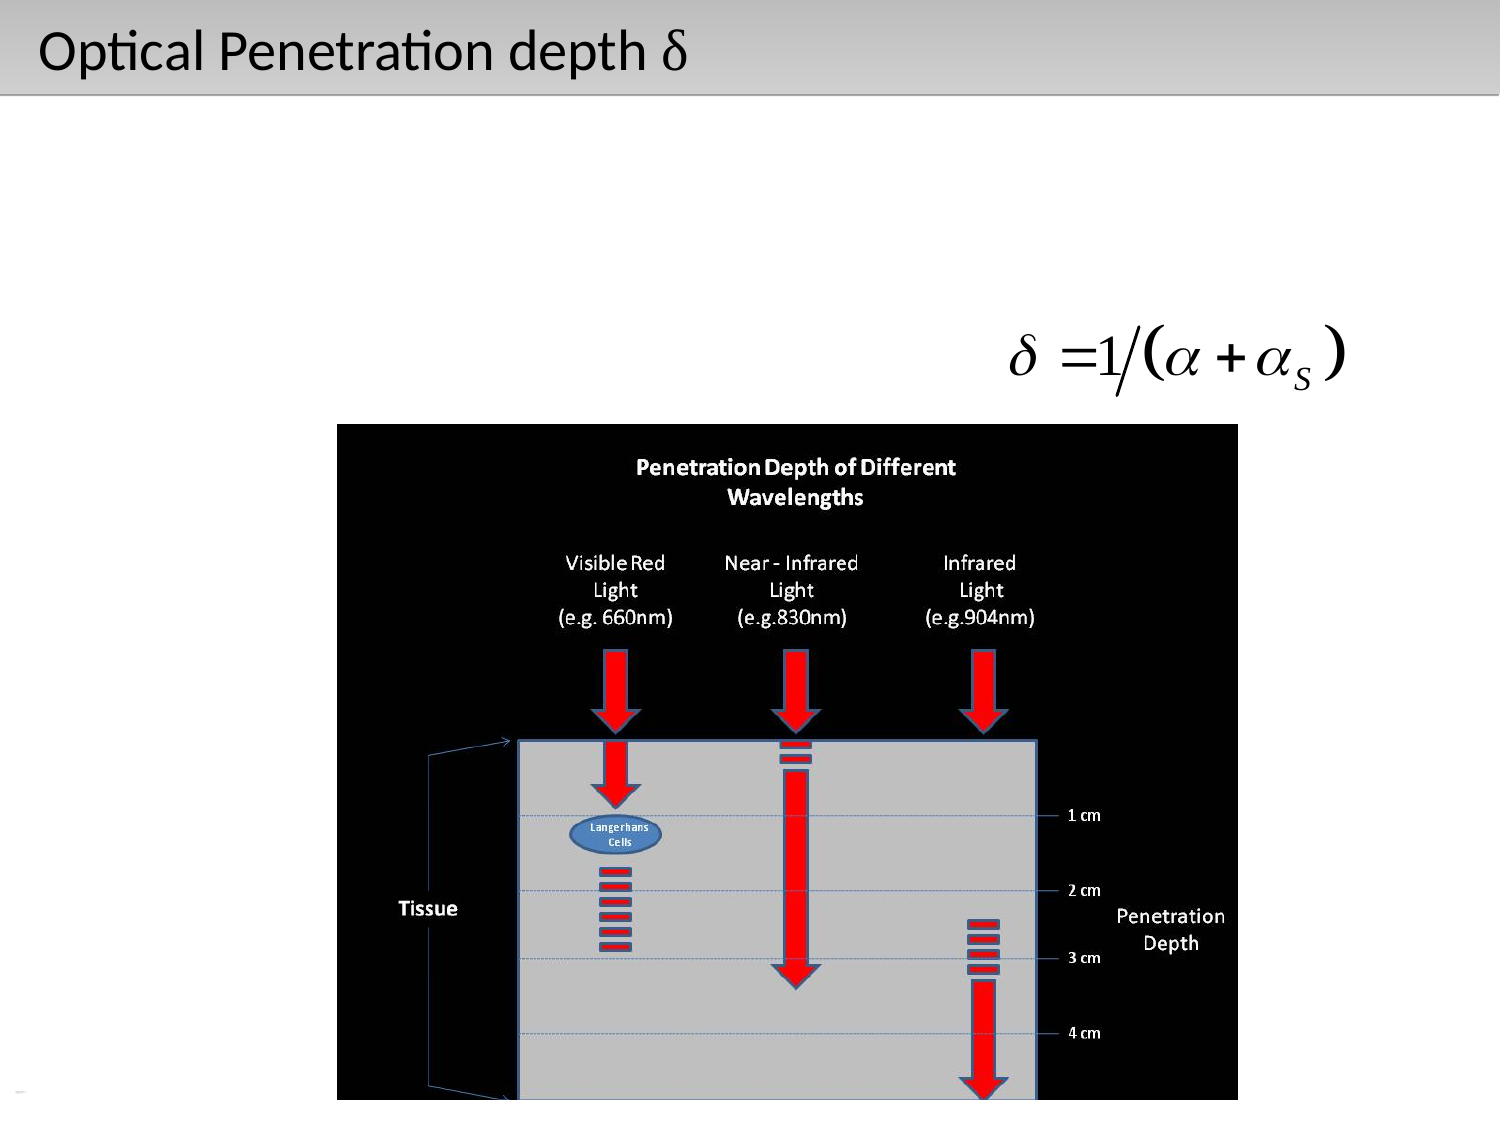

# Optical Penetration depth δ
Measurement of how deep light can penetrate into a tissue
Initial intensity is reduced by 90% at a depth of 2δ
δ decreases with the vascularity (blood content) of a tissue
δ is less for blue light than for red light
Largest in the region of 800 – 1300 nm